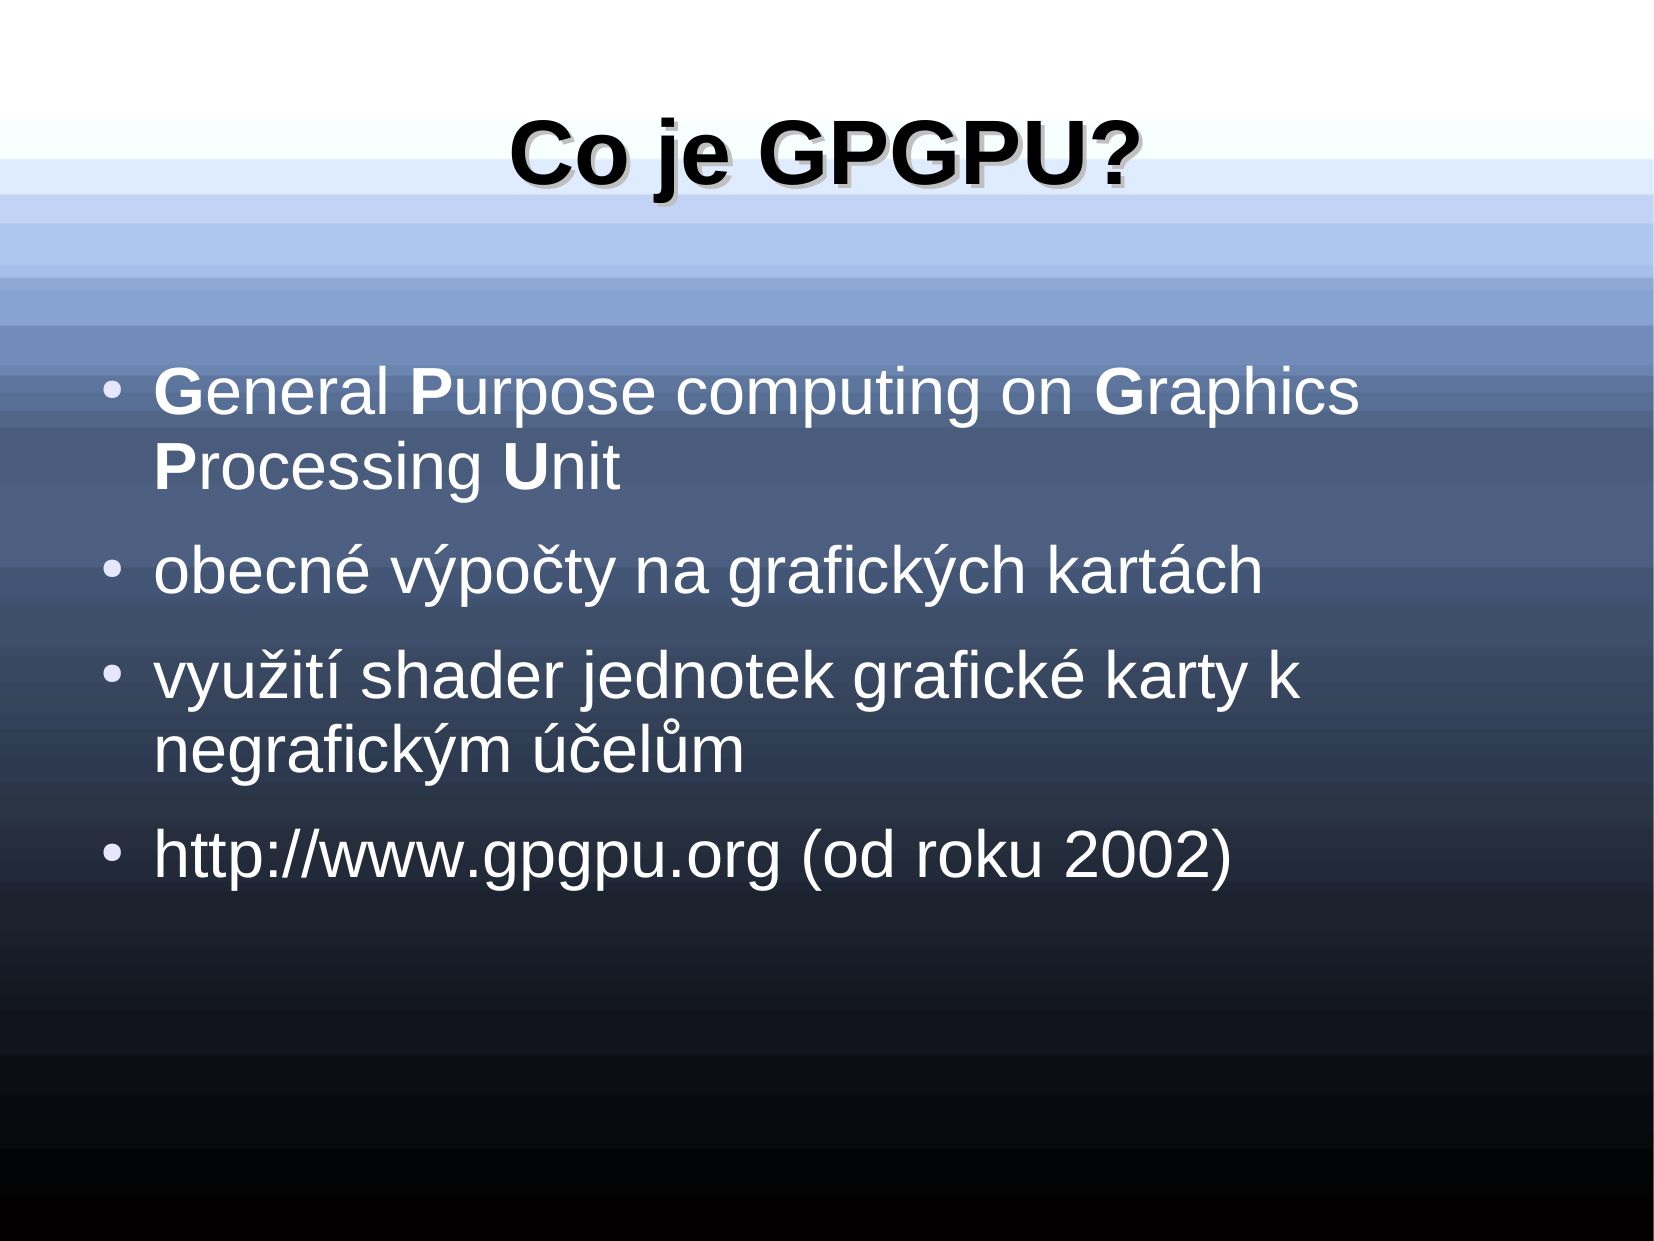

# Co je GPGPU?
General Purpose computing on Graphics Processing Unit
obecné výpočty na grafických kartách
využití shader jednotek grafické karty k negrafickým účelům
http://www.gpgpu.org (od roku 2002)